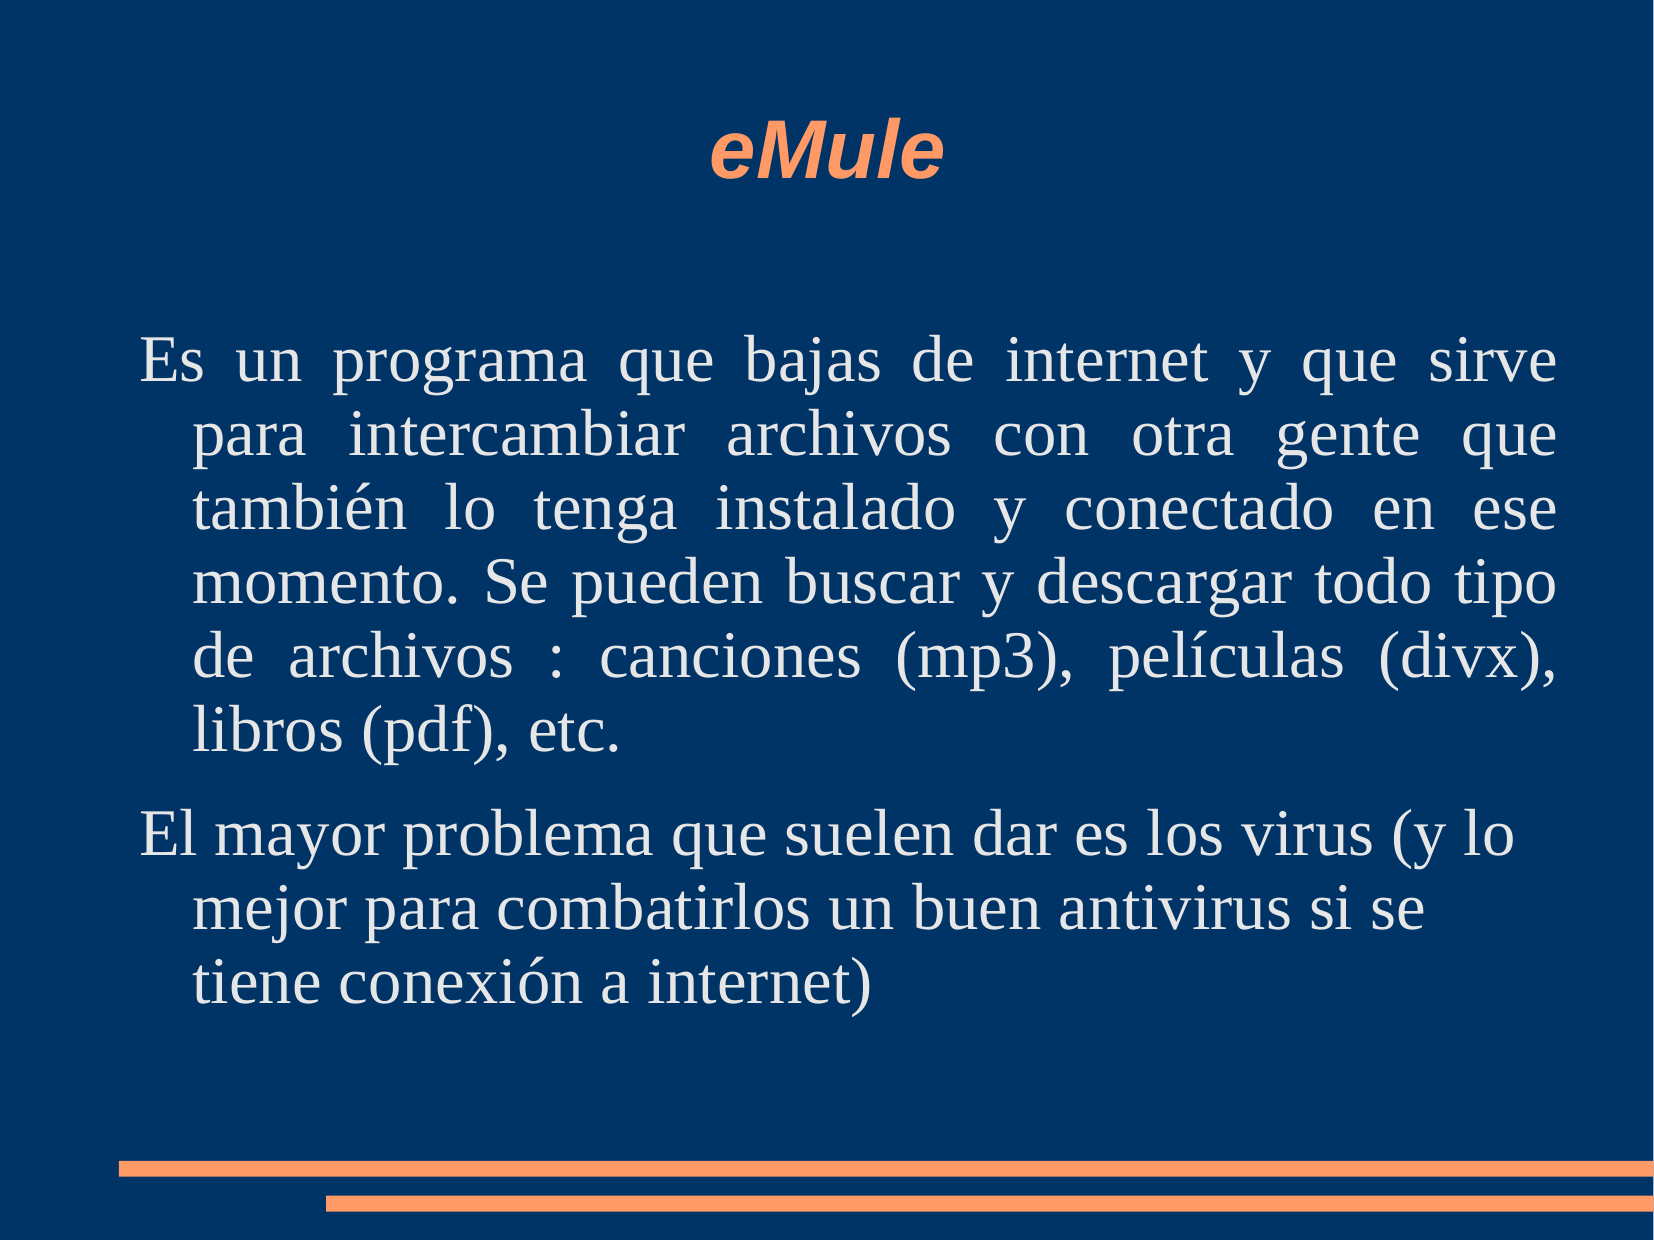

# eMule
Es un programa que bajas de internet y que sirve para intercambiar archivos con otra gente que también lo tenga instalado y conectado en ese momento. Se pueden buscar y descargar todo tipo de archivos : canciones (mp3), películas (divx), libros (pdf), etc.
El mayor problema que suelen dar es los virus (y lo mejor para combatirlos un buen antivirus si se tiene conexión a internet)